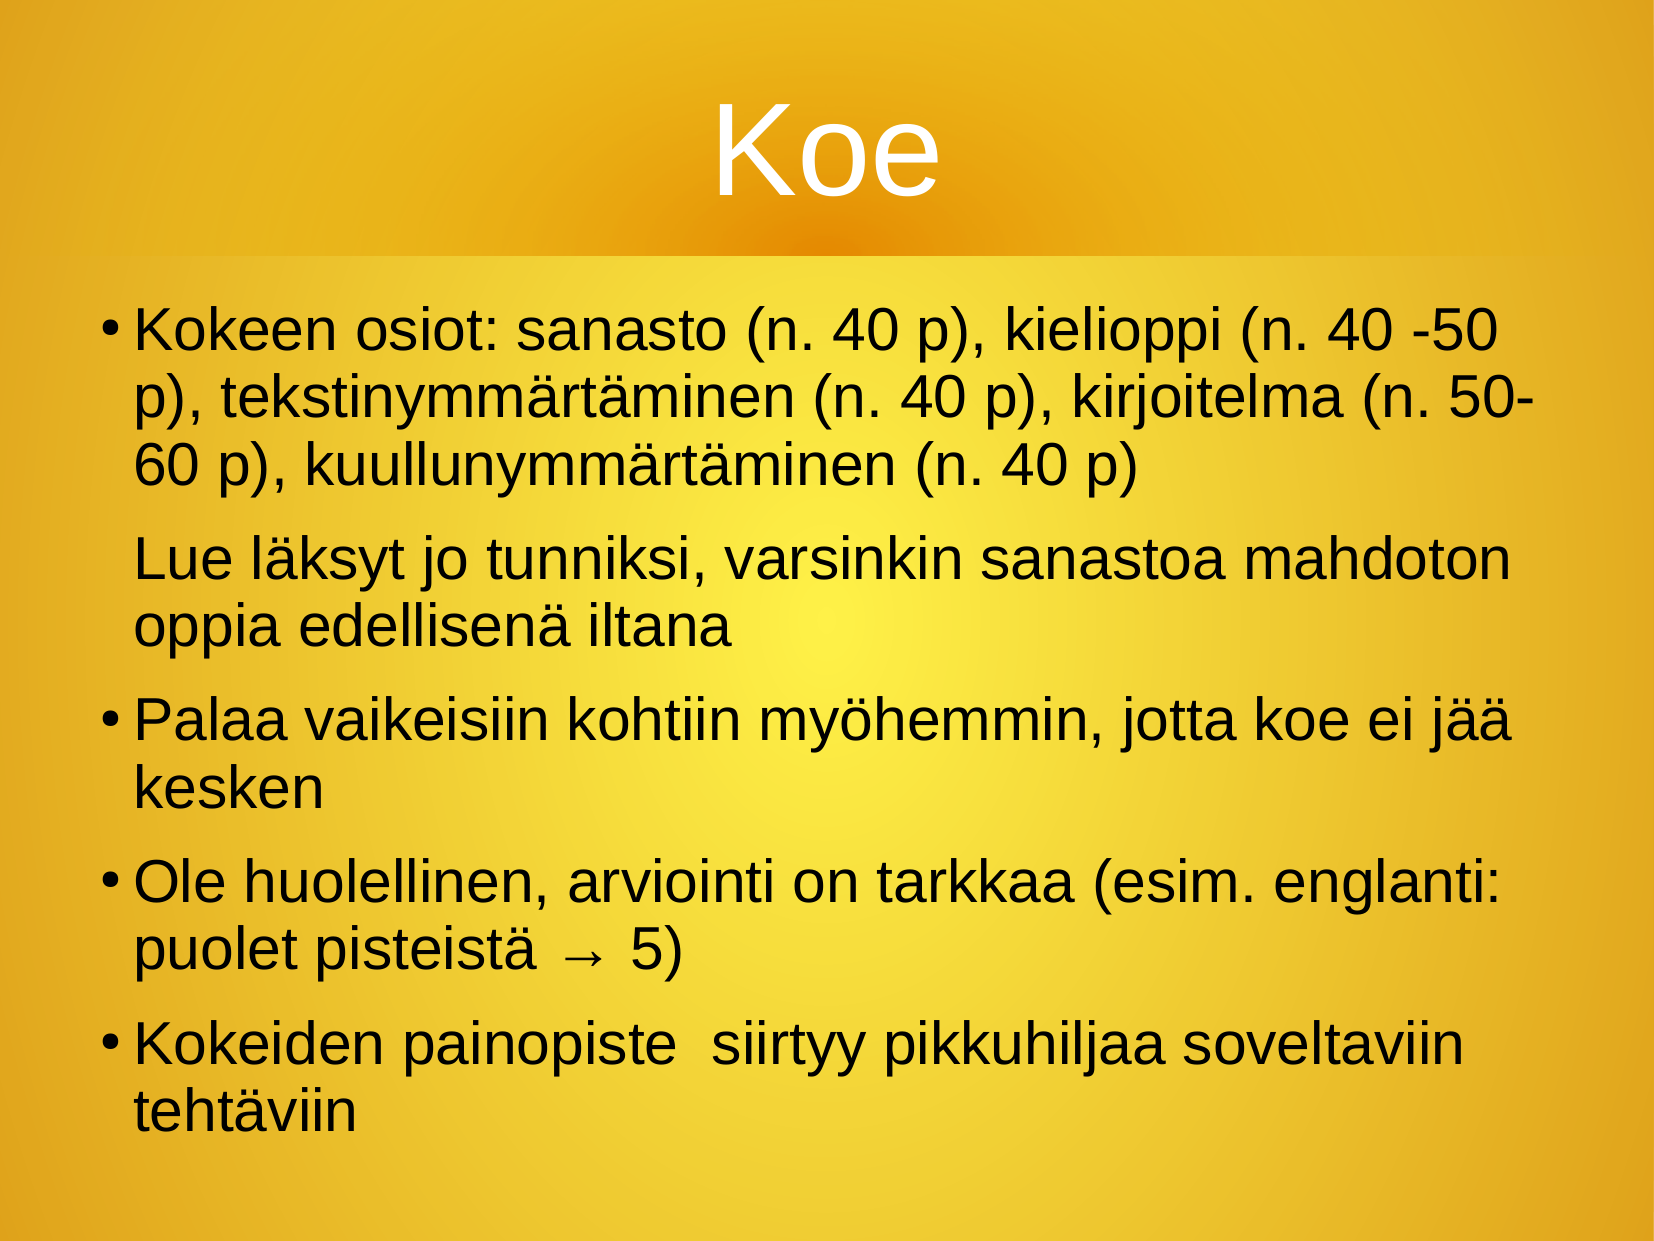

# Koe
Kokeen osiot: sanasto (n. 40 p), kielioppi (n. 40 -50 p), tekstinymmärtäminen (n. 40 p), kirjoitelma (n. 50-60 p), kuullunymmärtäminen (n. 40 p)
Lue läksyt jo tunniksi, varsinkin sanastoa mahdoton oppia edellisenä iltana
Palaa vaikeisiin kohtiin myöhemmin, jotta koe ei jää kesken
Ole huolellinen, arviointi on tarkkaa (esim. englanti: puolet pisteistä → 5)
Kokeiden painopiste siirtyy pikkuhiljaa soveltaviin tehtäviin